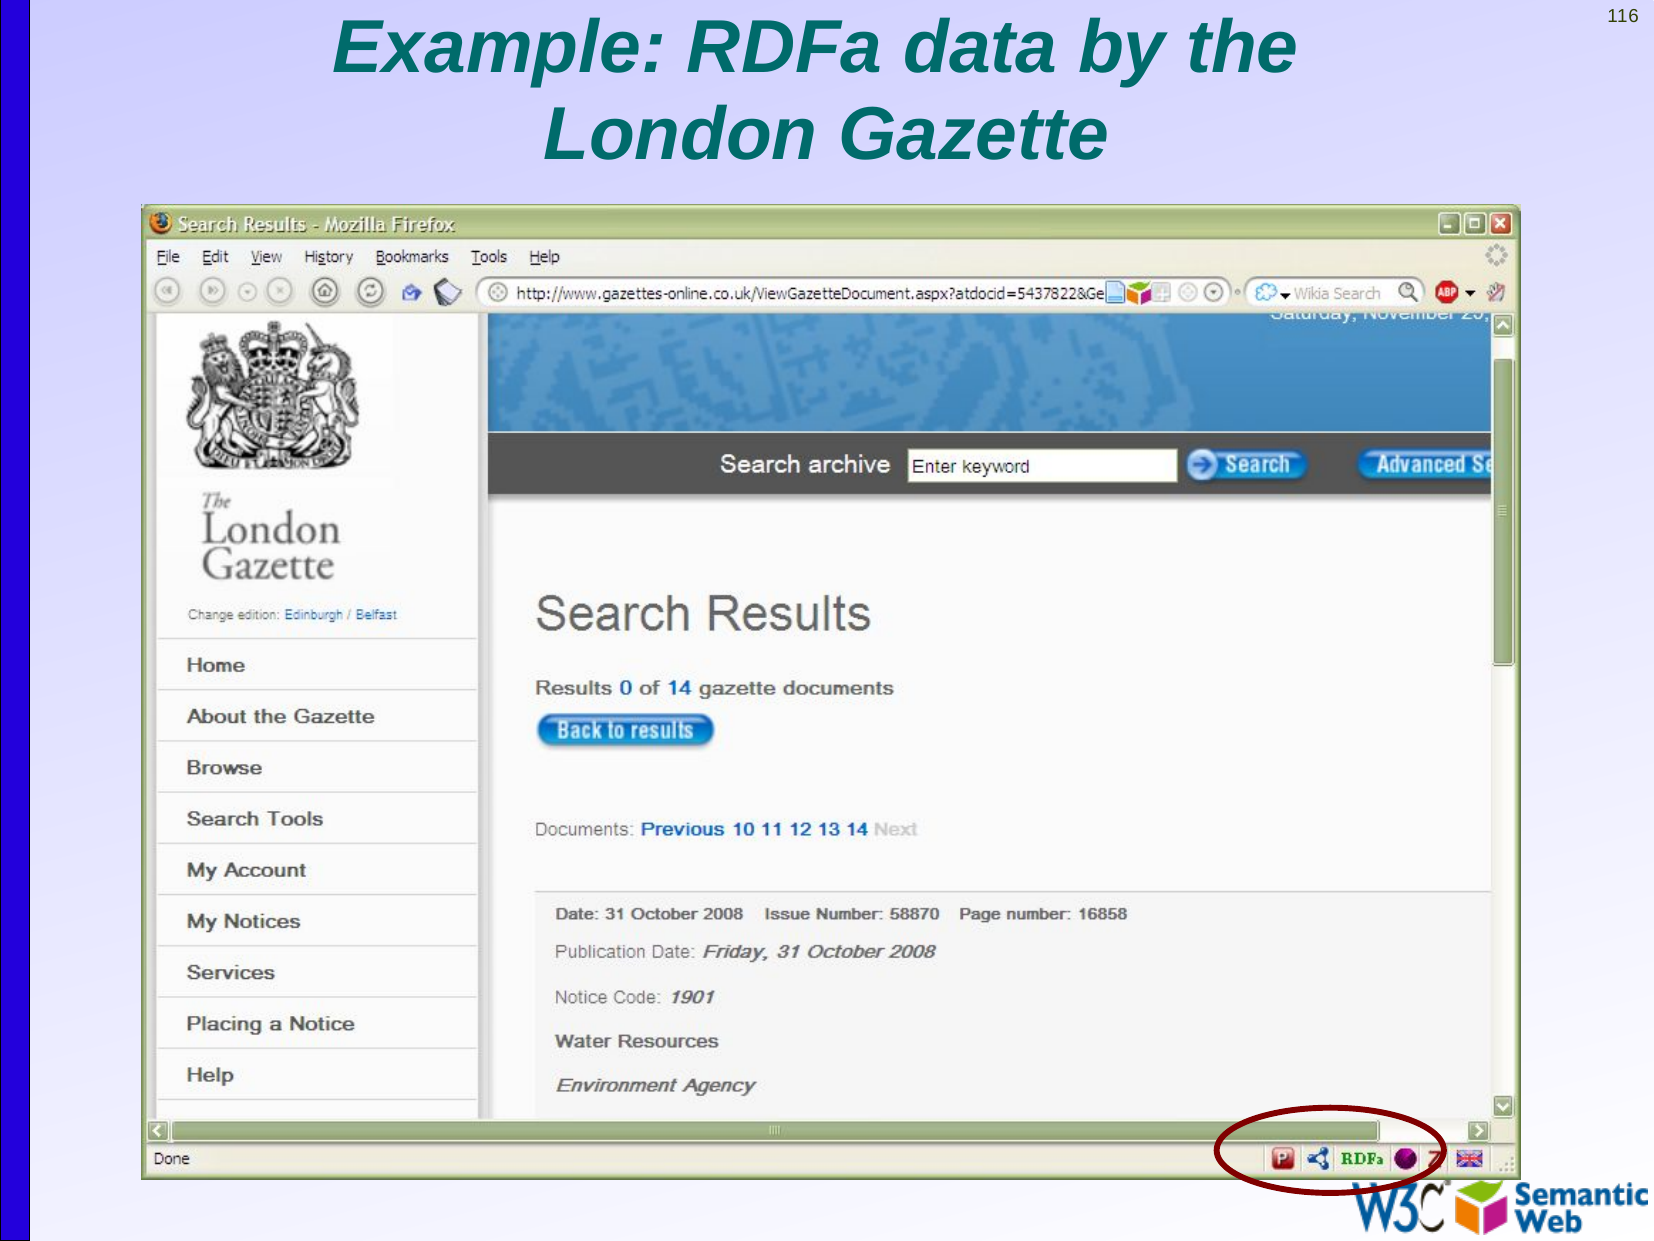

# Example: RDFa data by the London Gazette